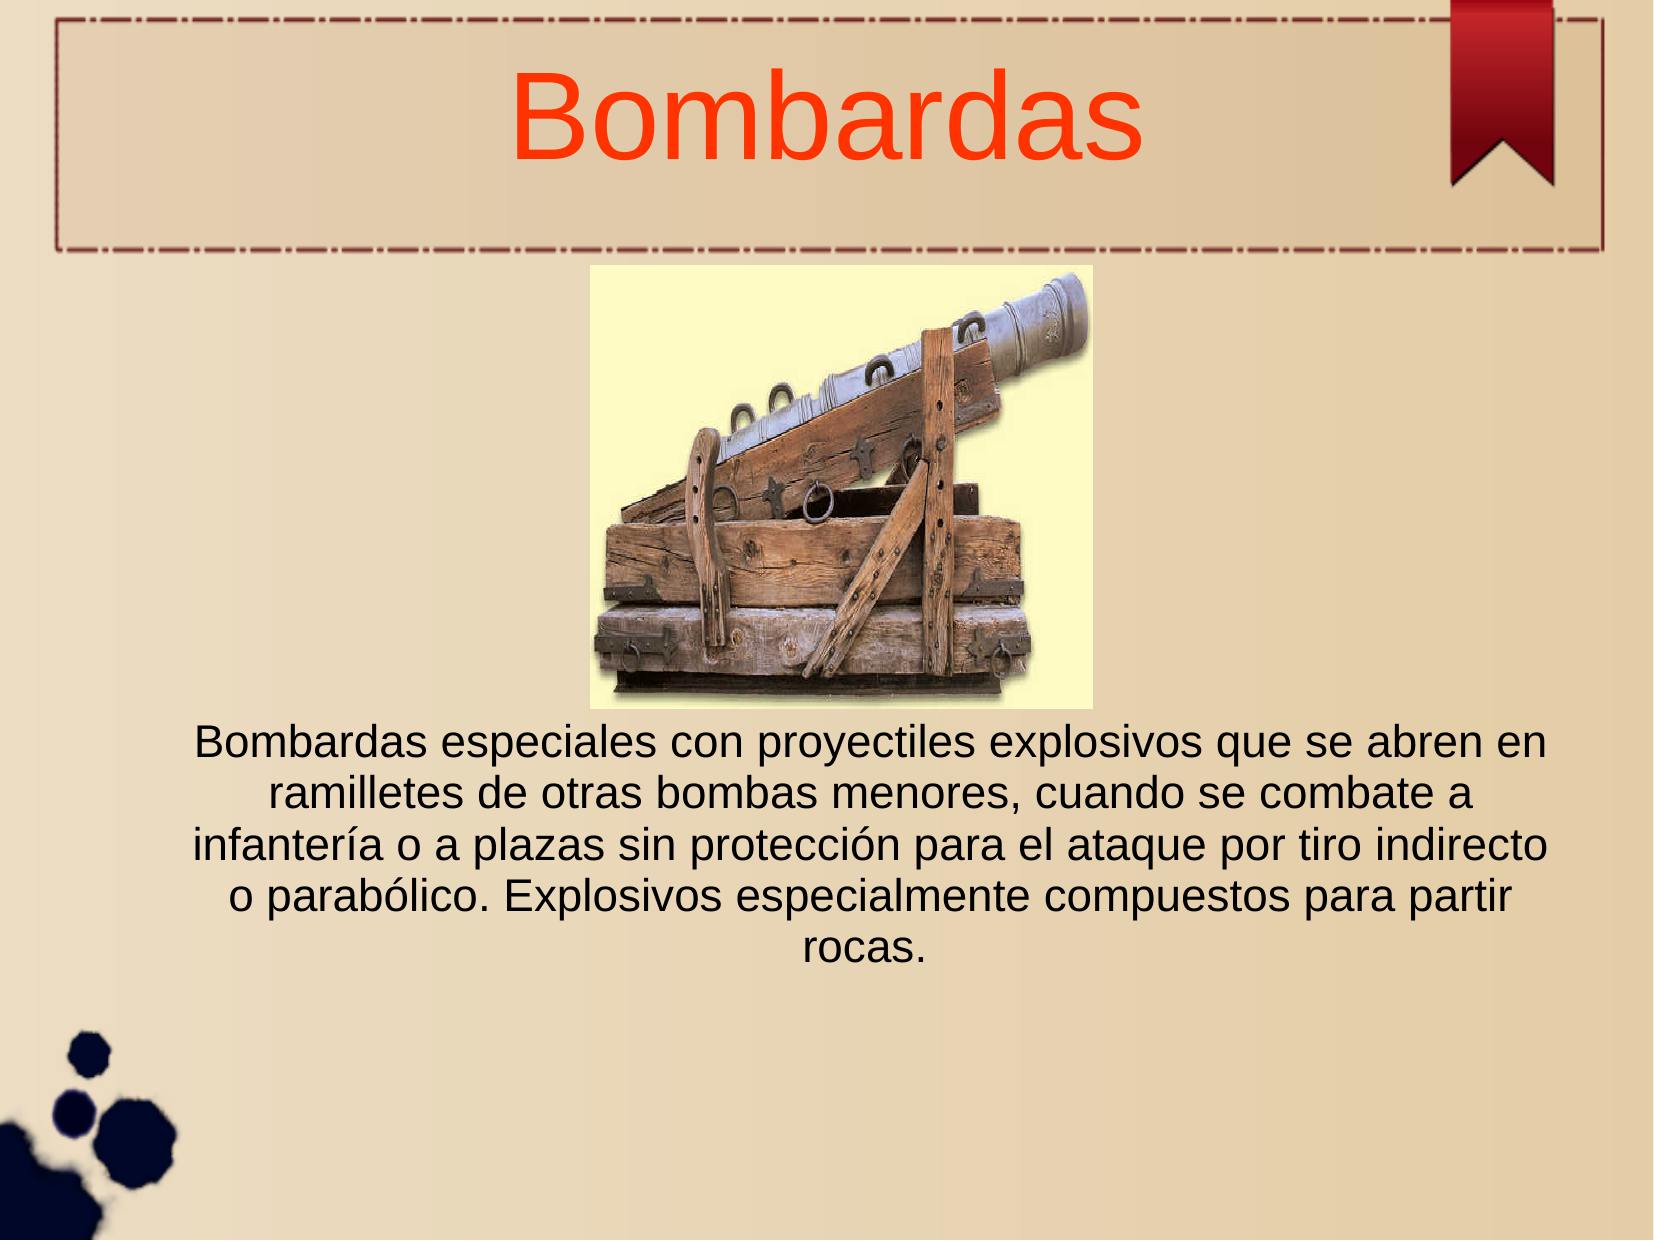

Bombardas
Bombardas especiales con proyectiles explosivos que se abren en ramilletes de otras bombas menores, cuando se combate a infantería o a plazas sin protección para el ataque por tiro indirecto o parabólico. Explosivos especialmente compuestos para partir rocas.